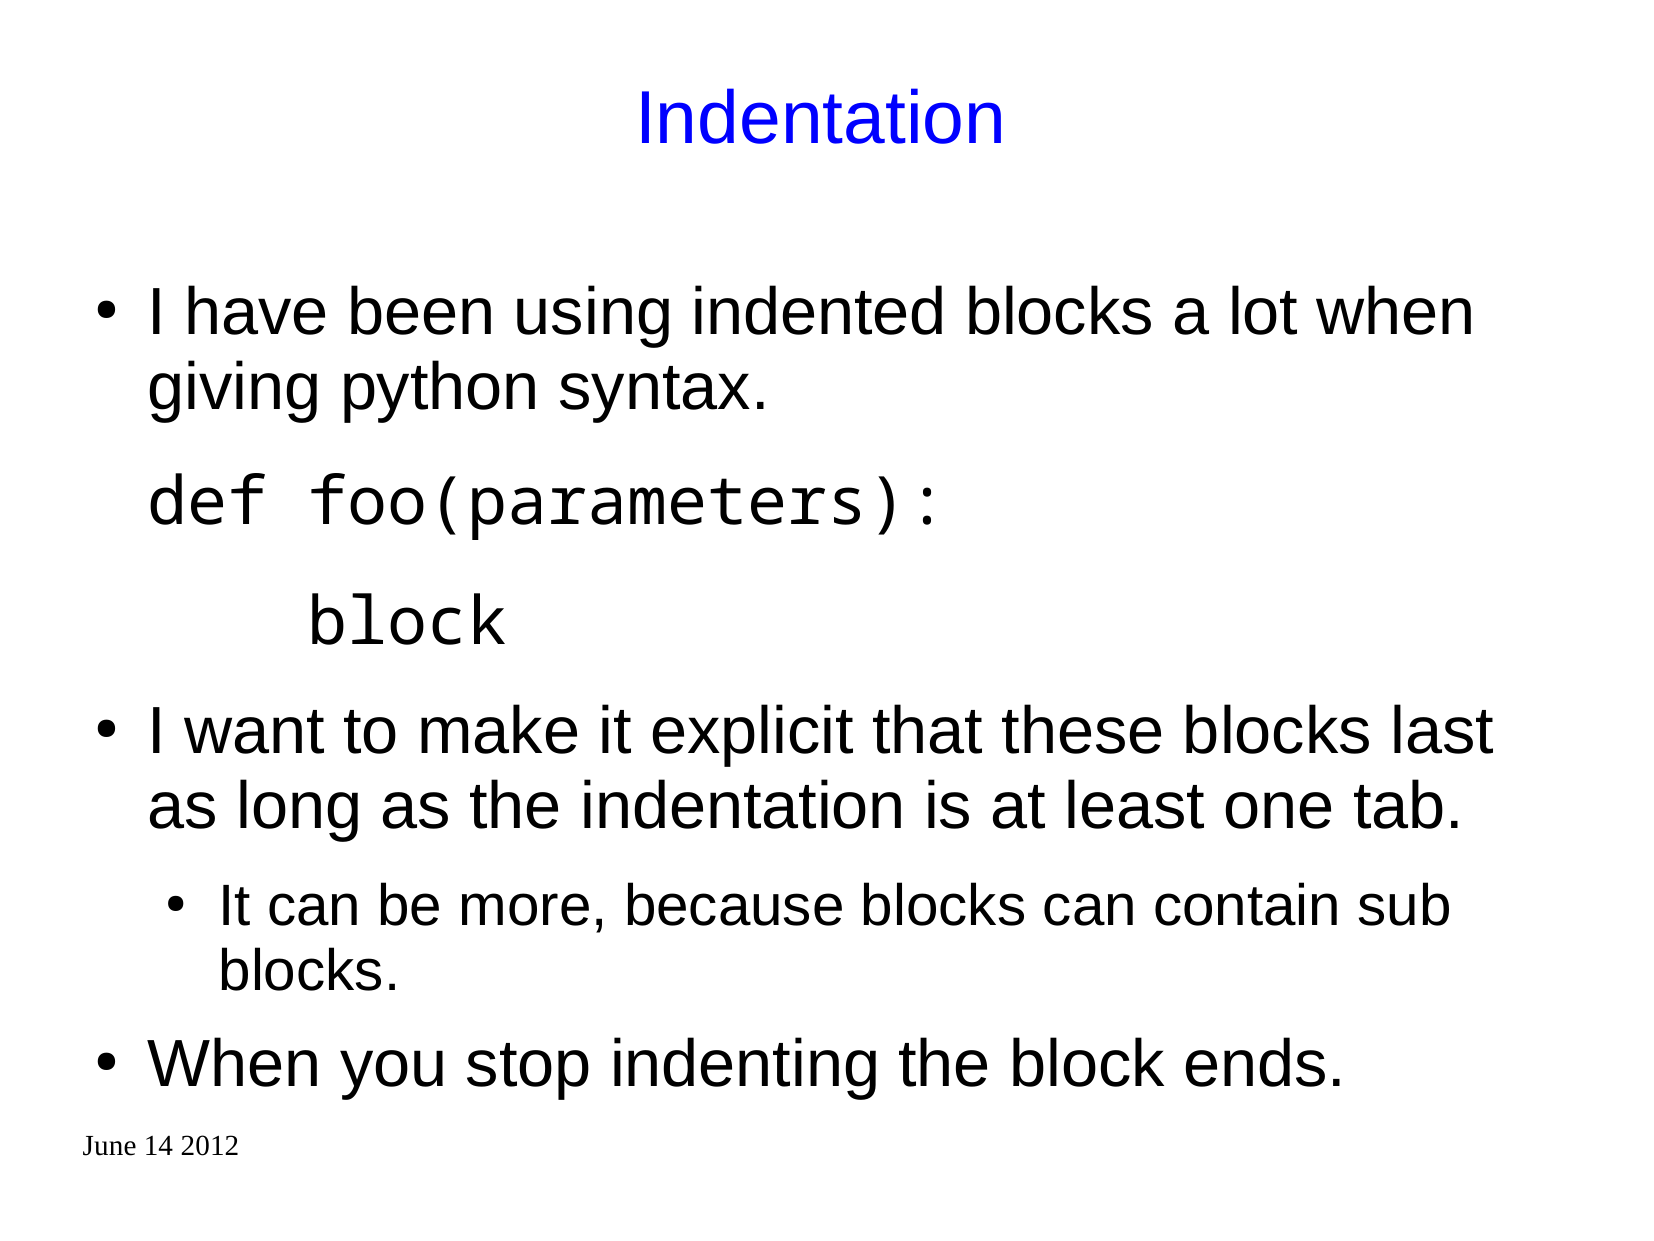

# Indentation
I have been using indented blocks a lot when giving python syntax.
def foo(parameters):
 block
I want to make it explicit that these blocks last as long as the indentation is at least one tab.
It can be more, because blocks can contain sub blocks.
When you stop indenting the block ends.
June 14 2012